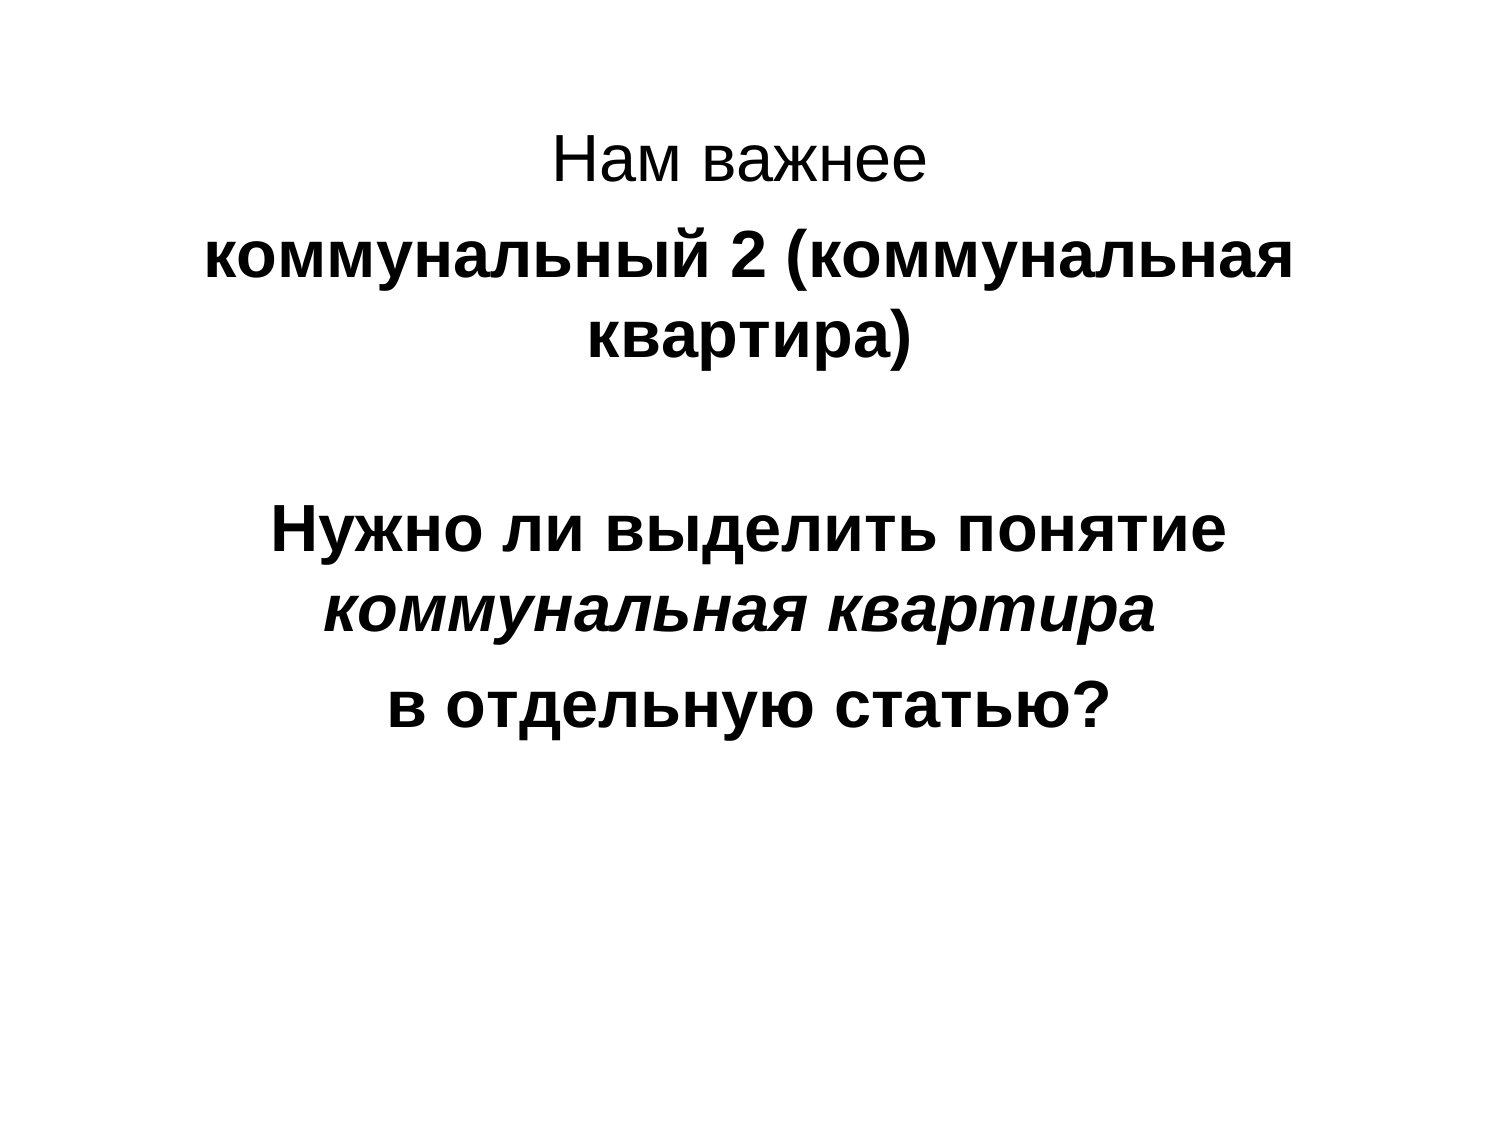

Нам важнее
коммунальный 2 (коммунальная квартира)
Нужно ли выделить понятие коммунальная квартира
в отдельную статью?